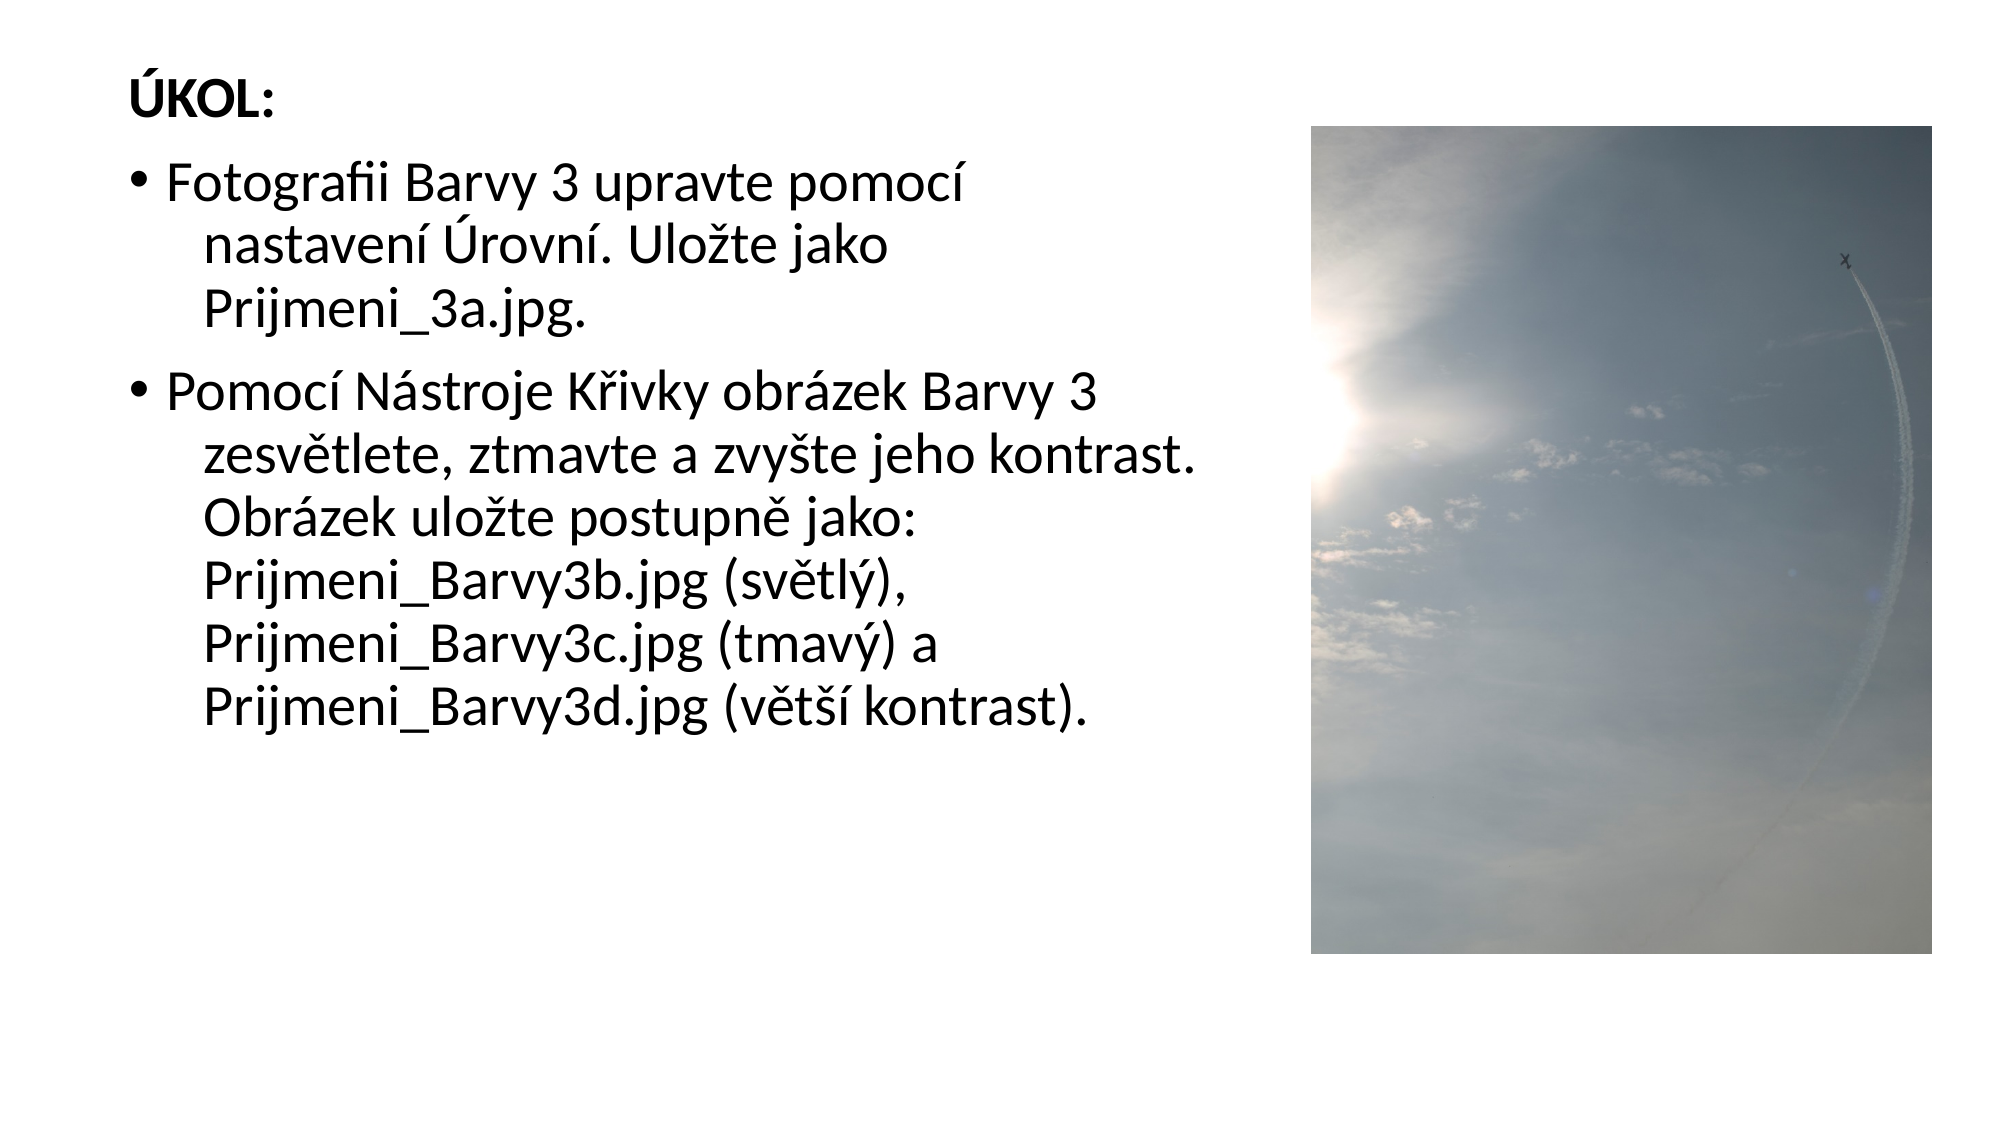

ÚKOL:
Fotografii Barvy 3 upravte pomocí nastavení Úrovní. Uložte jako Prijmeni_3a.jpg.
Pomocí Nástroje Křivky obrázek Barvy 3 zesvětlete, ztmavte a zvyšte jeho kontrast. Obrázek uložte postupně jako: Prijmeni_Barvy3b.jpg (světlý), Prijmeni_Barvy3c.jpg (tmavý) a Prijmeni_Barvy3d.jpg (větší kontrast).